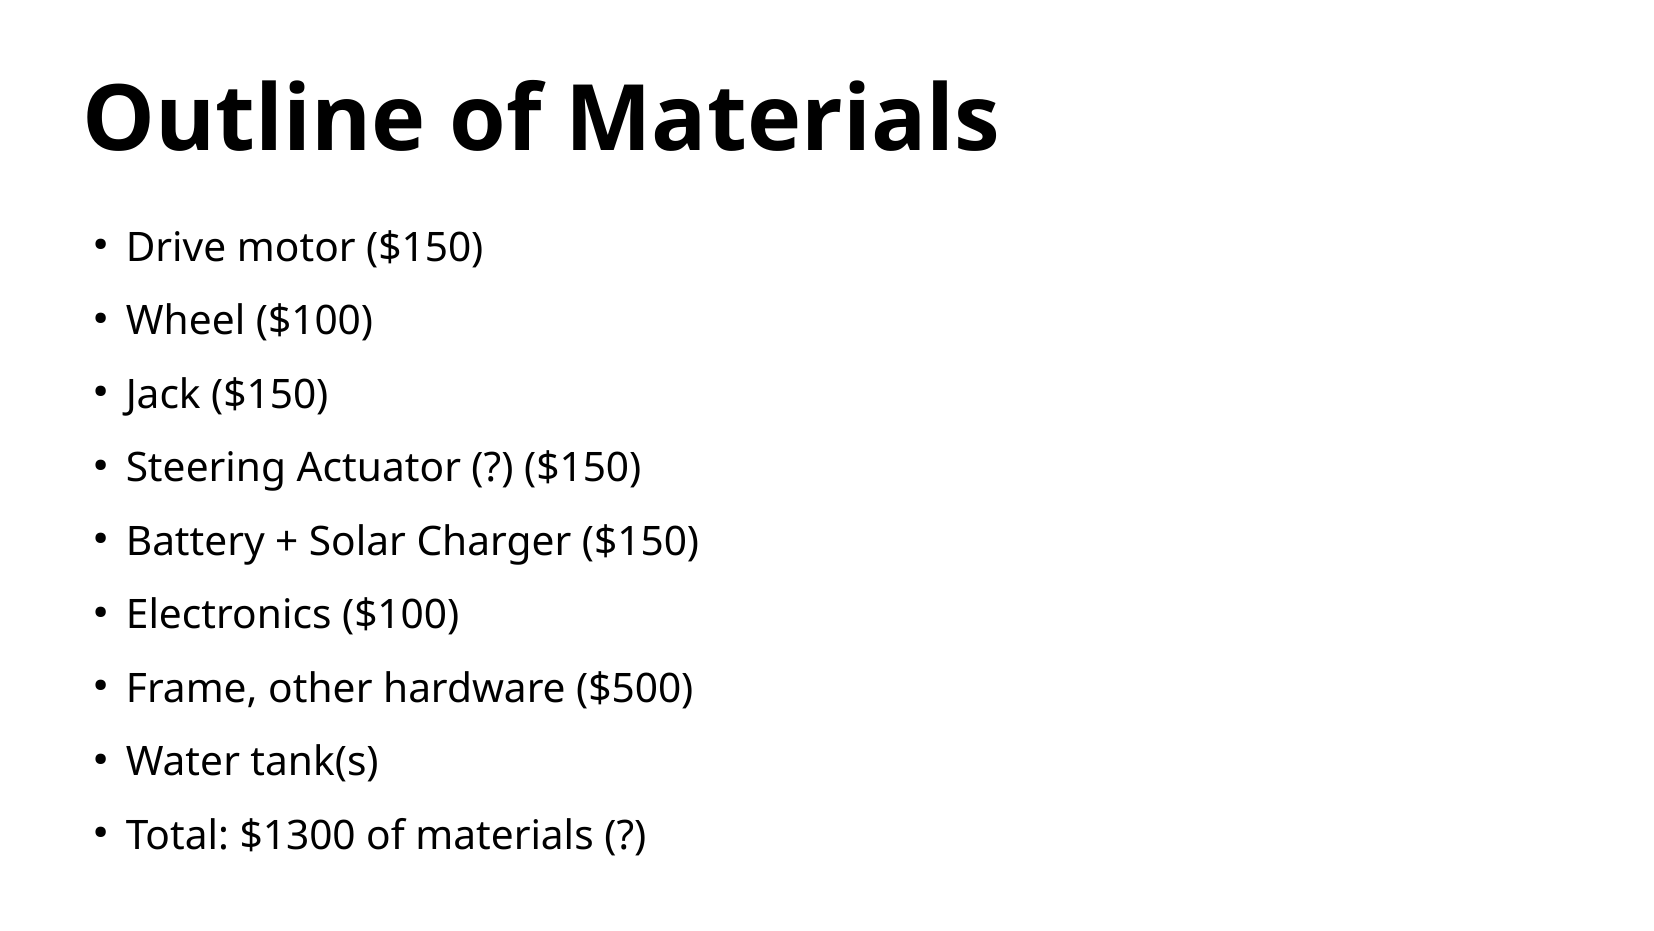

# Outline of Materials
Drive motor ($150)
Wheel ($100)
Jack ($150)
Steering Actuator (?) ($150)
Battery + Solar Charger ($150)
Electronics ($100)
Frame, other hardware ($500)
Water tank(s)
Total: $1300 of materials (?)